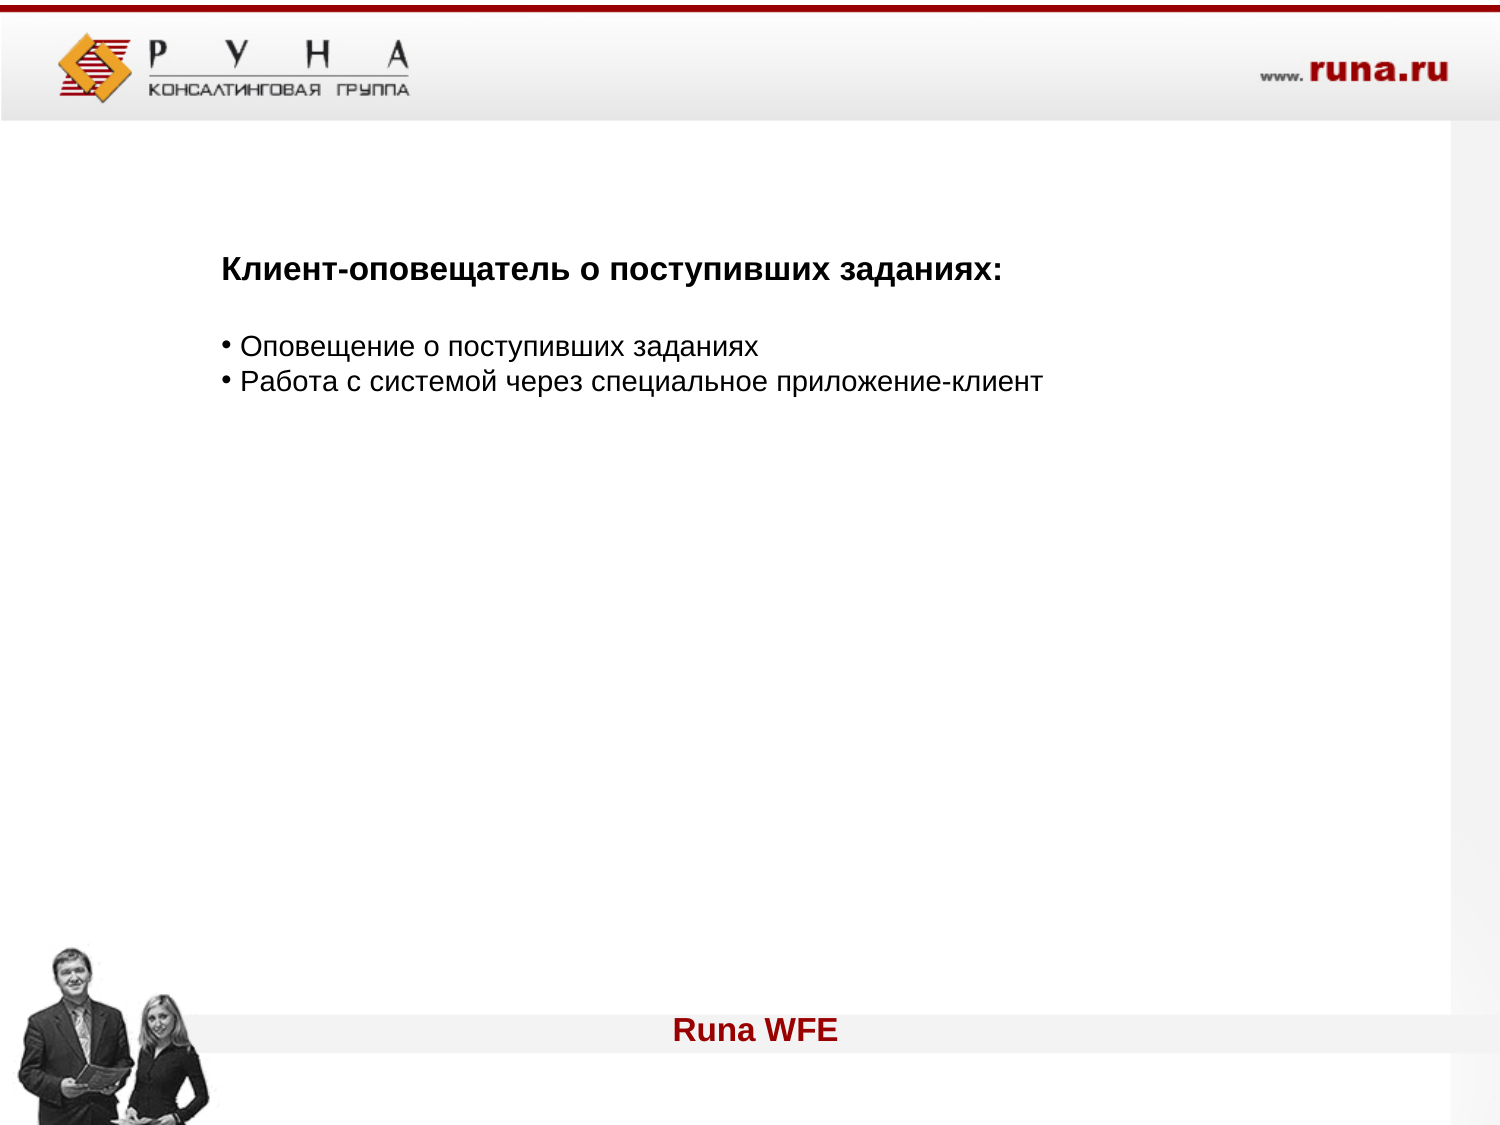

Клиент-оповещатель о поступивших заданиях:
 Оповещение о поступивших заданиях
 Работа с системой через специальное приложение-клиент
Runa WFE